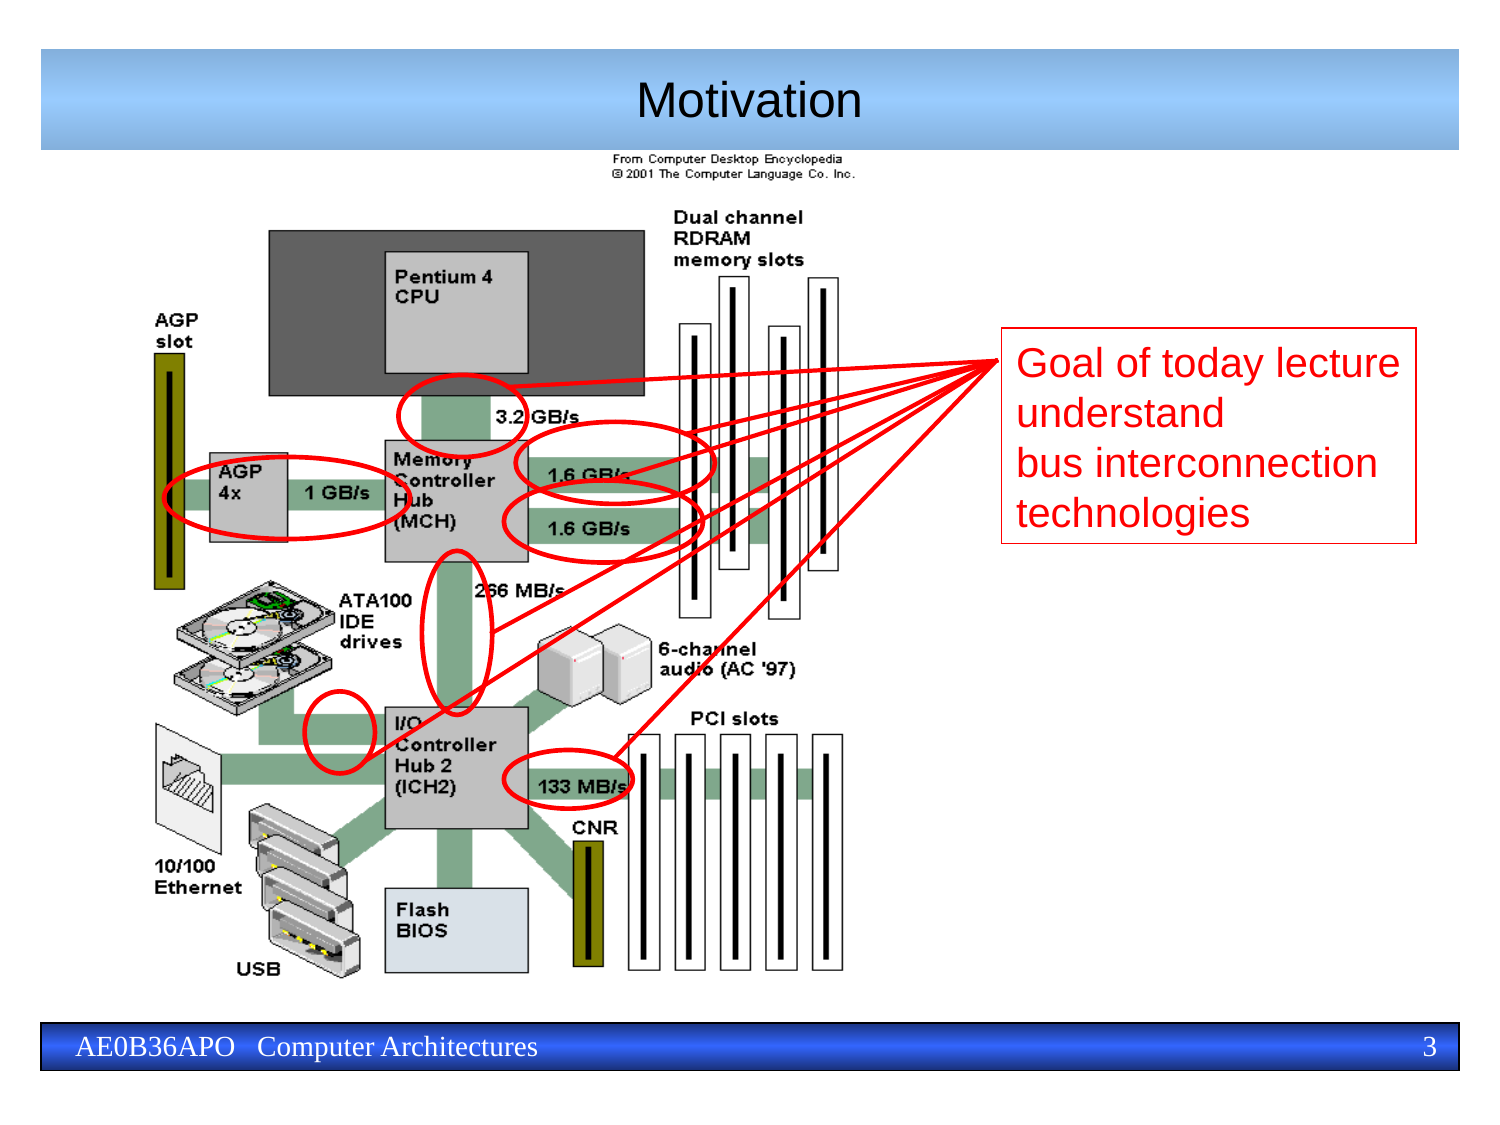

# Motivation
Goal of today lecture
understand
bus interconnection
technologies
AE0B36APO Computer Architectures
3